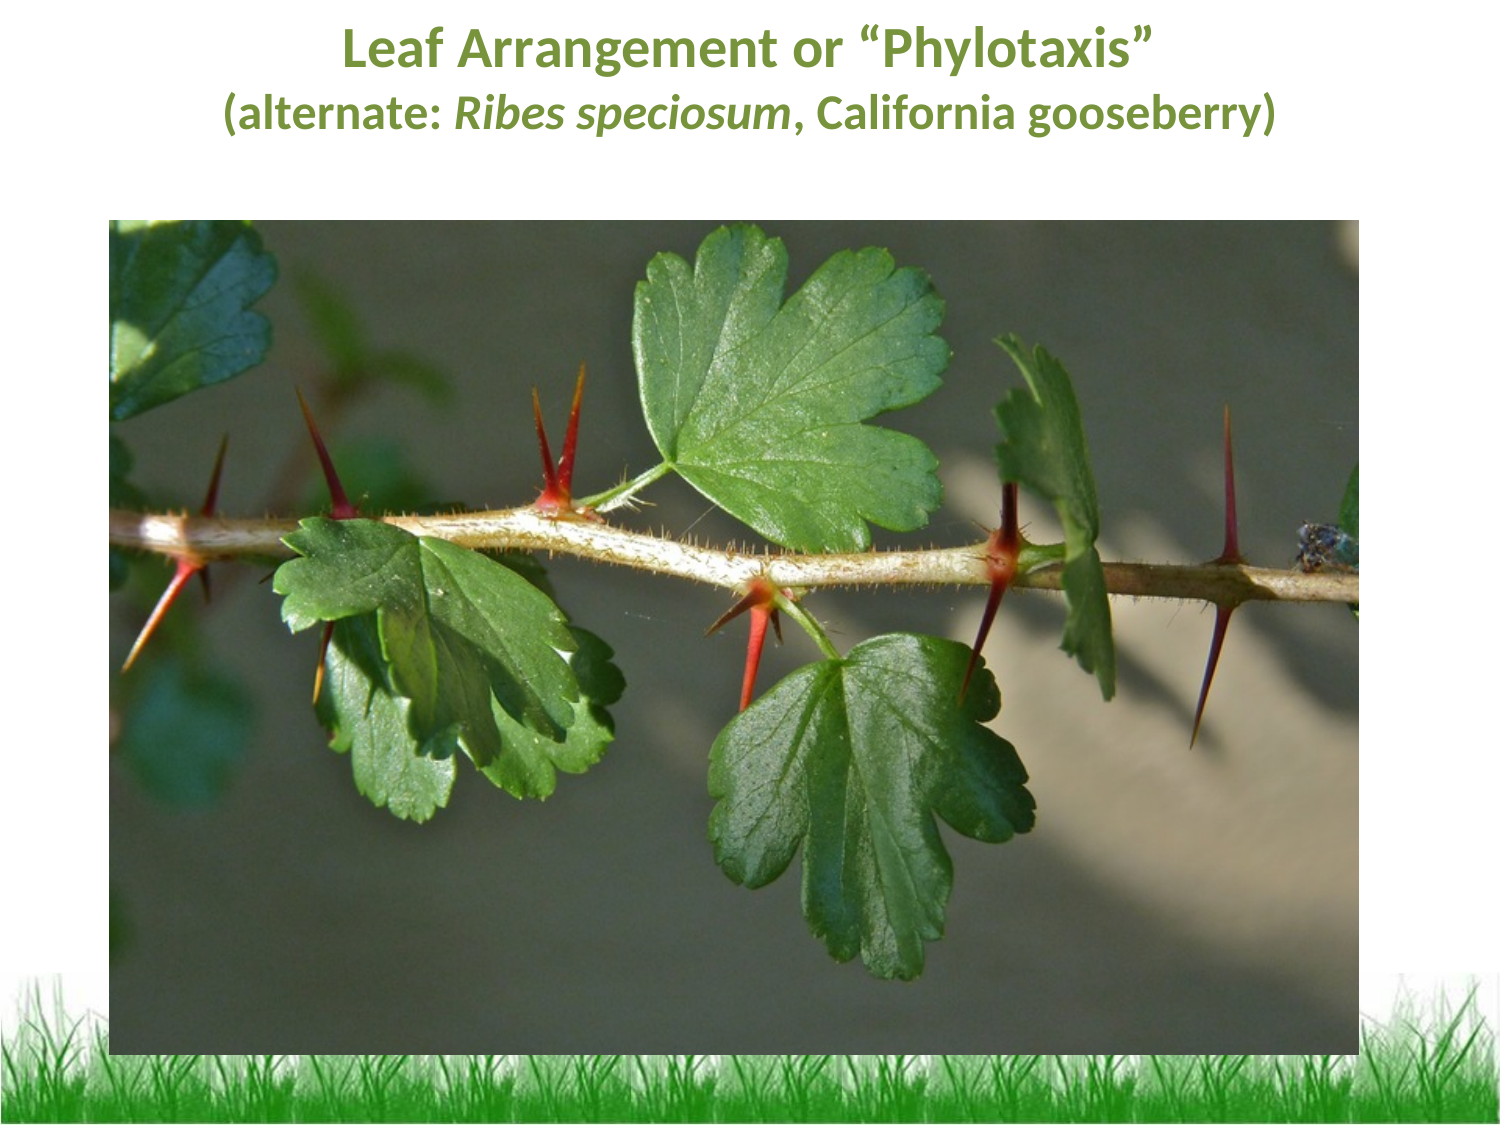

# Leaf Arrangement or “Phylotaxis” (alternate: Ribes speciosum, California gooseberry)